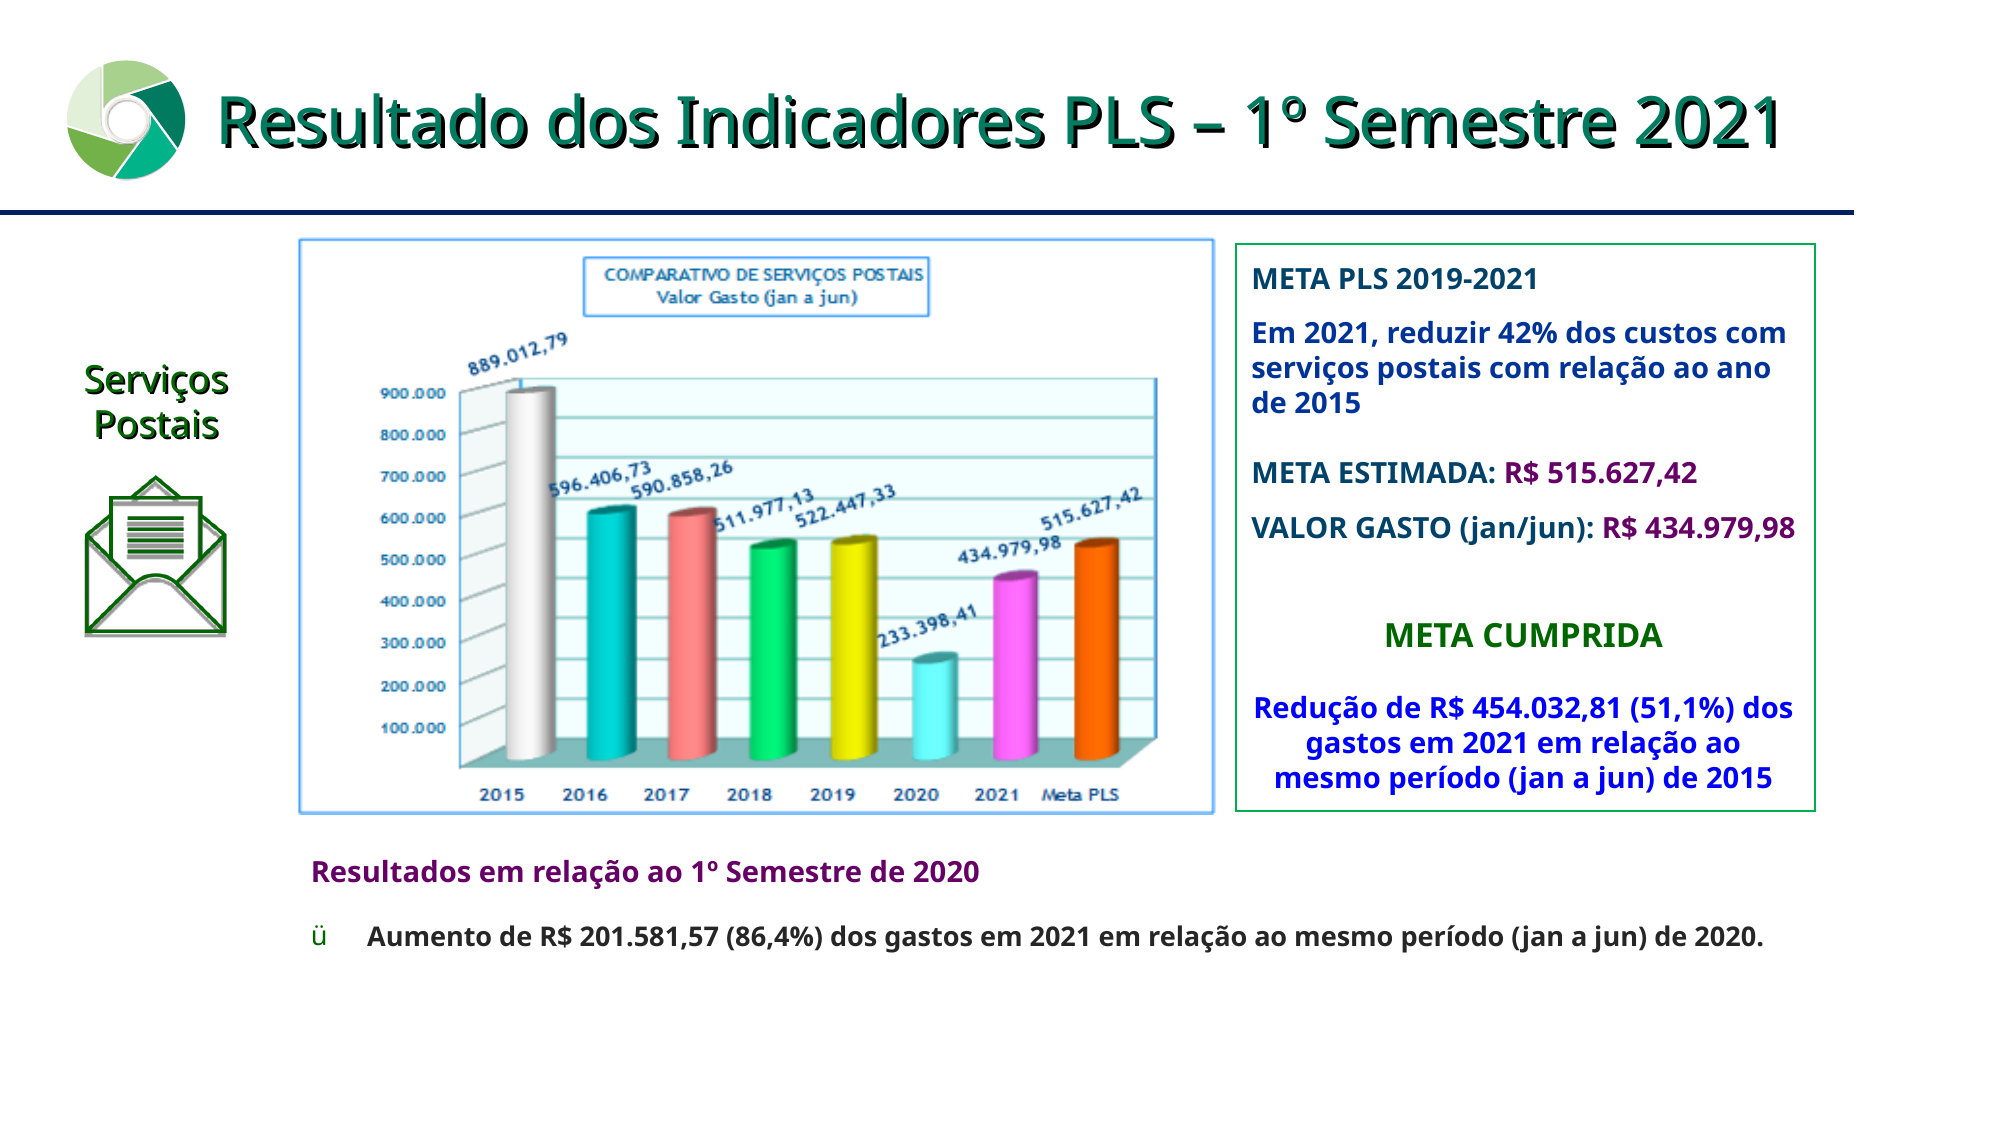

Resultado dos Indicadores PLS – 1º Semestre 2021
META PLS 2019-2021
Em 2021, reduzir 42% dos custos com serviços postais com relação ao ano de 2015
META ESTIMADA: R$ 515.627,42
VALOR GASTO (jan/jun): R$ 434.979,98
META CUMPRIDA
Redução de R$ 454.032,81 (51,1%) dos gastos em 2021 em relação ao mesmo período (jan a jun) de 2015
Serviços
Postais
Resultados em relação ao 1º Semestre de 2020
Aumento de R$ 201.581,57 (86,4%) dos gastos em 2021 em relação ao mesmo período (jan a jun) de 2020.